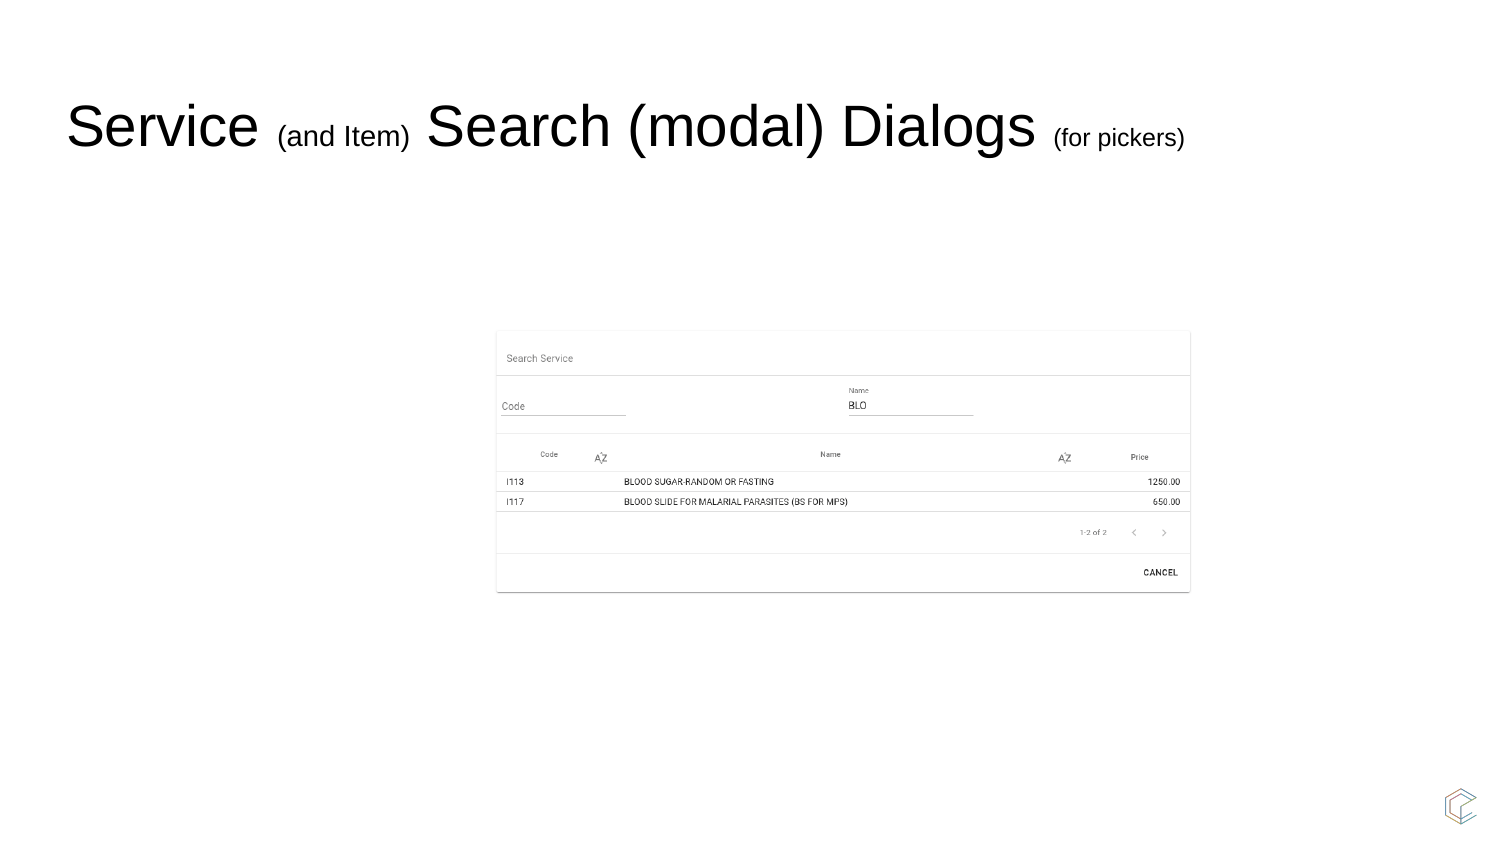

# Service (and Item) Search (modal) Dialogs (for pickers)